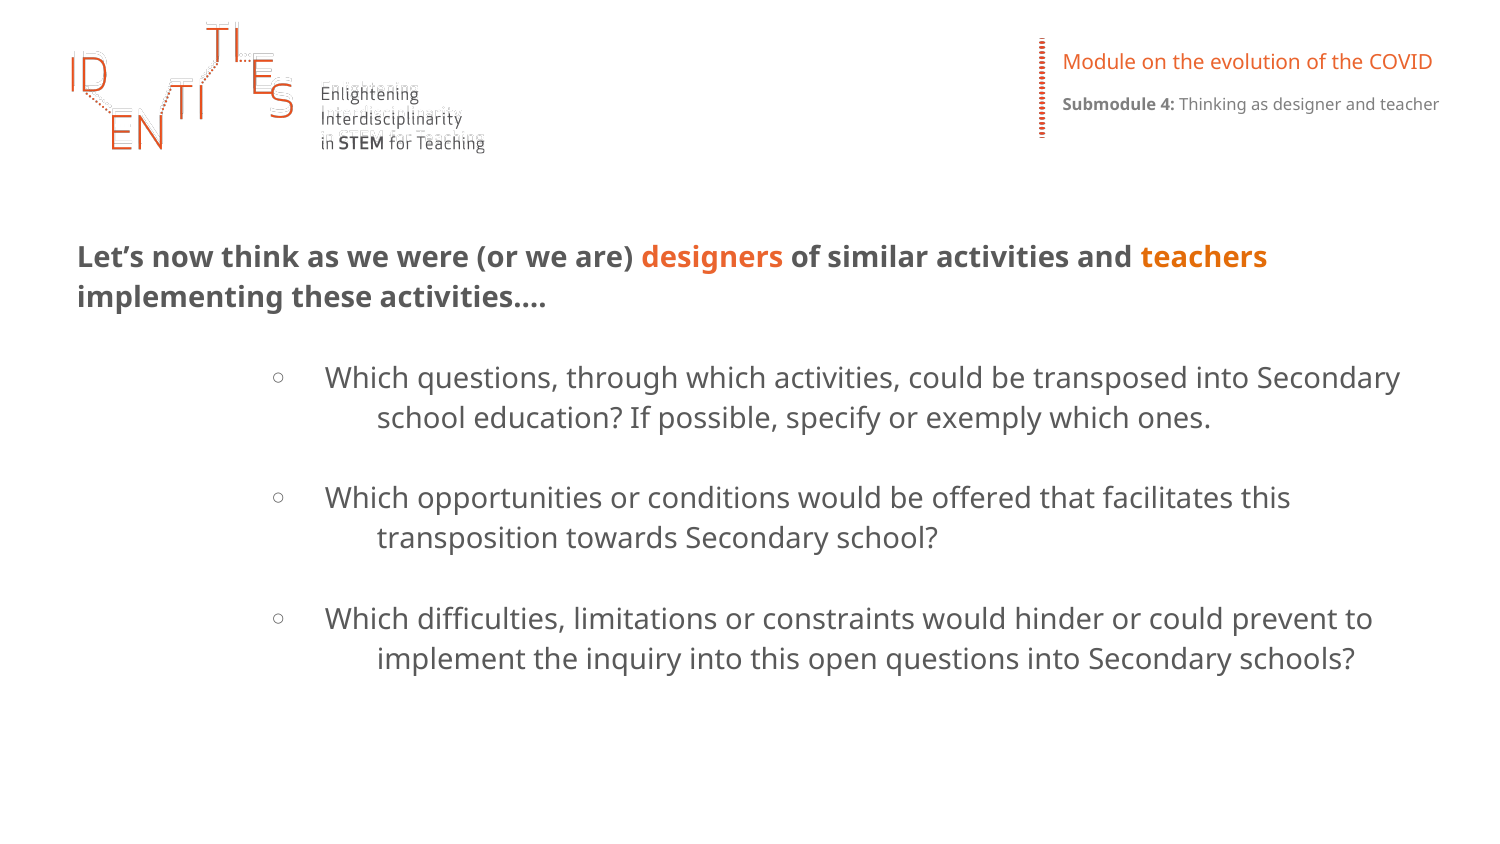

Module on the evolution of the COVID
Submodule 4: Thinking as designer and teacher
Let’s now think as we were (or we are) designers of similar activities and teachers implementing these activities….
Which questions, through which activities, could be transposed into Secondary school education? If possible, specify or exemply which ones.
Which opportunities or conditions would be offered that facilitates this transposition towards Secondary school?
Which difficulties, limitations or constraints would hinder or could prevent to implement the inquiry into this open questions into Secondary schools?